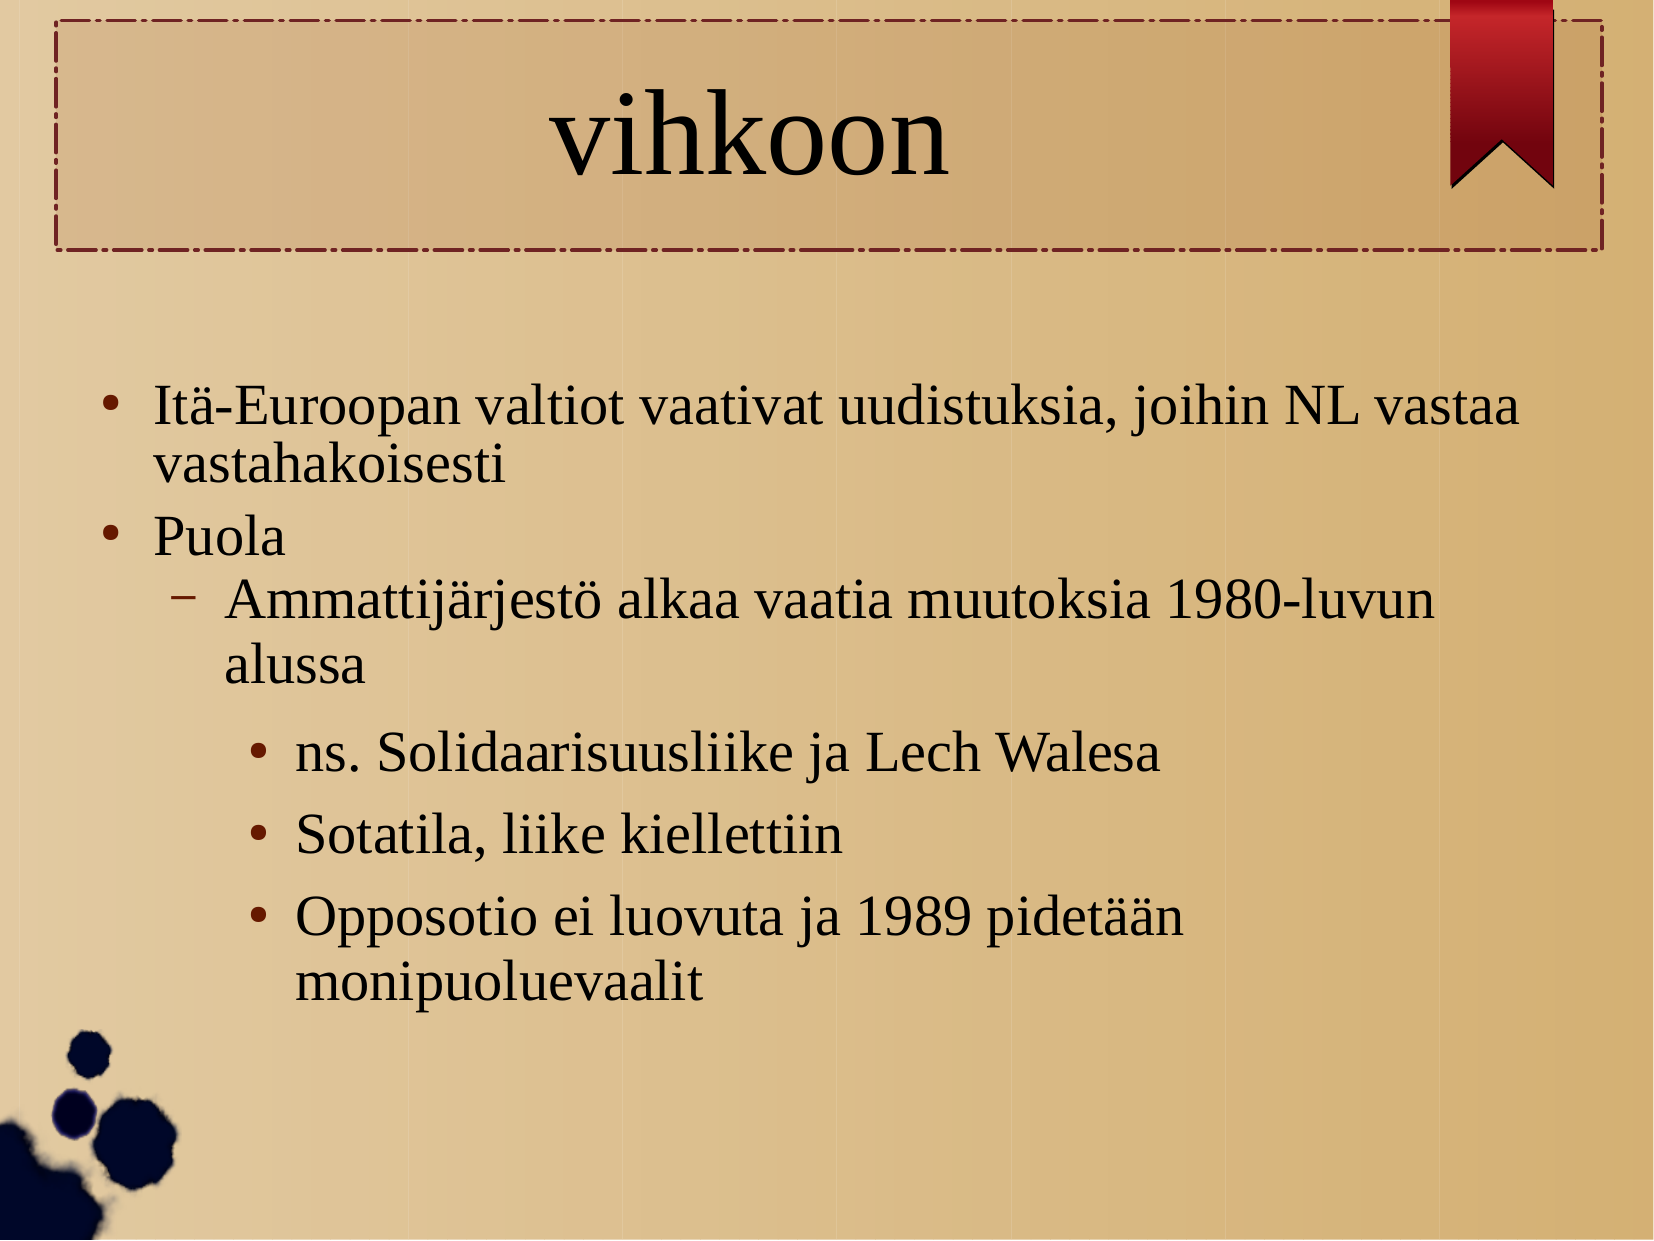

# vihkoon
Itä-Euroopan valtiot vaativat uudistuksia, joihin NL vastaa vastahakoisesti
Puola
Ammattijärjestö alkaa vaatia muutoksia 1980-luvun alussa
ns. Solidaarisuusliike ja Lech Walesa
Sotatila, liike kiellettiin
Opposotio ei luovuta ja 1989 pidetään monipuoluevaalit